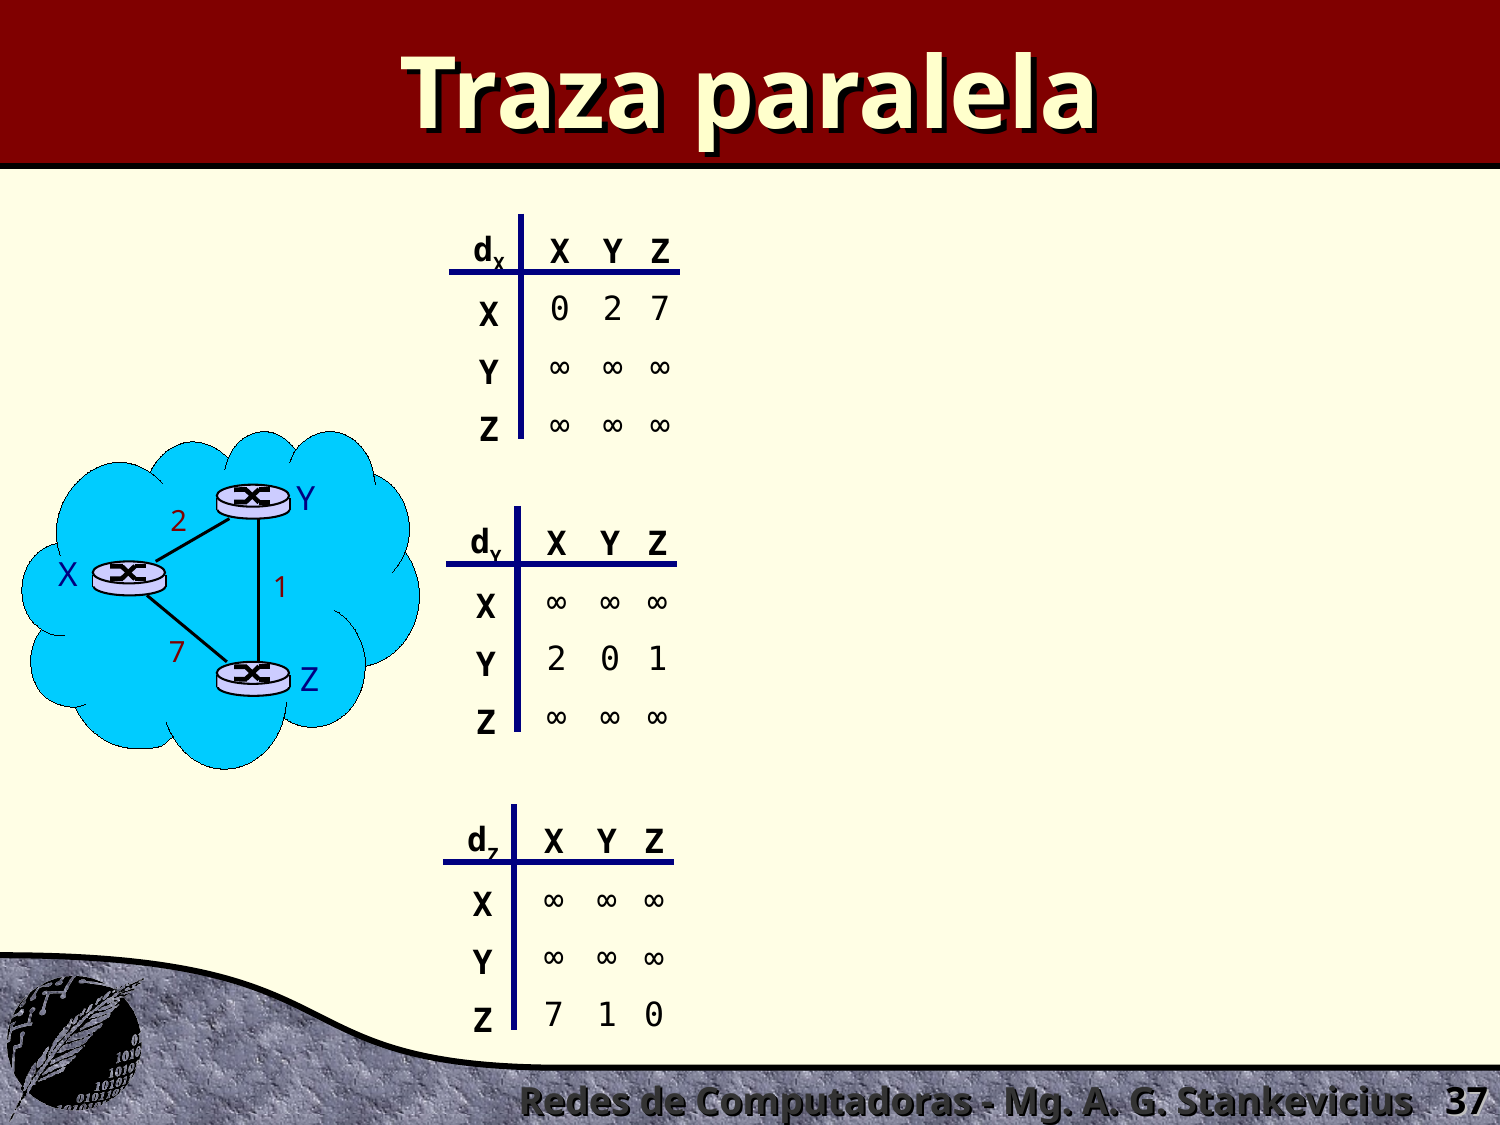

# Traza paralela
dX
X
Y
Z
X
0
∞
∞
Y
2
∞
∞
Z
7
∞
∞
Y
dY
X
Y
Z
X
∞
2
∞
Y
∞
0
∞
Z
∞
1
∞
2
X
1
7
Z
dZ
X
Y
Z
X
∞
∞
7
Y
∞
∞
1
Z
∞
∞
0
37